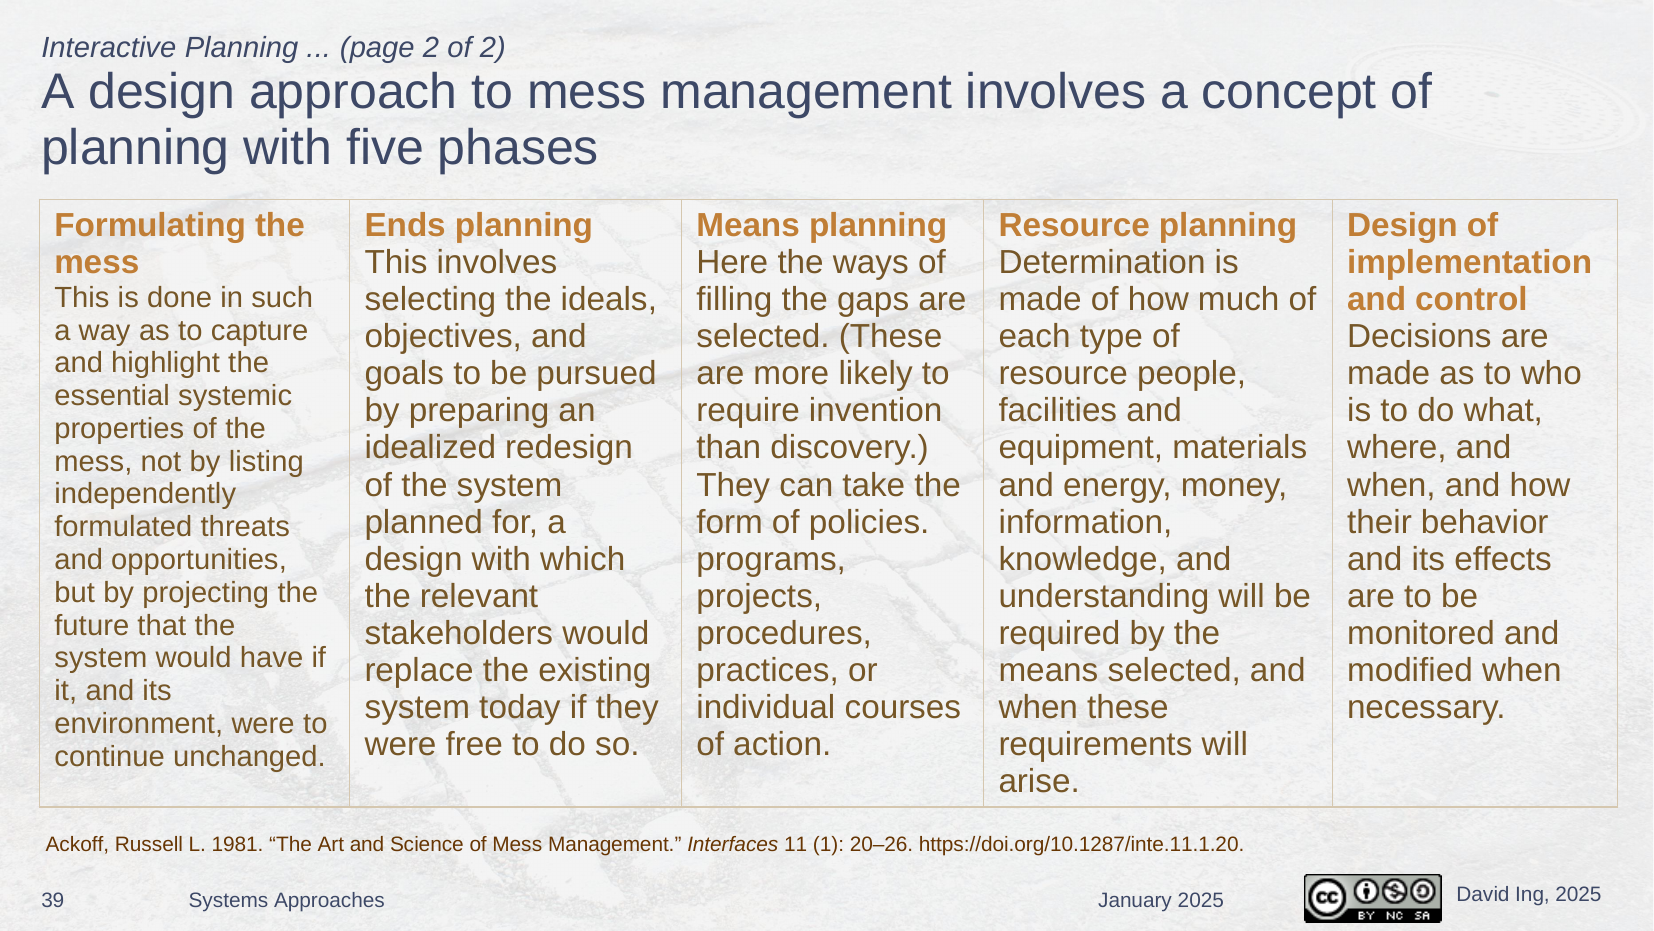

# Interactive Planning ... (page 2 of 2) A design approach to mess management involves a concept of planning with five phases
| Formulating the mess This is done in such a way as to capture and highlight the essential systemic properties of the mess, not by listing independently formulated threats and opportunities, but by projecting the future that the system would have if it, and its environment, were to continue unchanged. | Ends planning This involves selecting the ideals, objectives, and goals to be pursued by preparing an idealized redesign of the system planned for, a design with which the relevant stakeholders would replace the existing system today if they were free to do so. | Means planning Here the ways of filling the gaps are selected. (These are more likely to require invention than discovery.) They can take the form of policies. programs, projects, procedures, practices, or individual courses of action. | Resource planning Determination is made of how much of each type of resource people, facilities and equipment, materials and energy, money, information, knowledge, and understanding will be required by the means selected, and when these requirements will arise. | Design of implementation and control Decisions are made as to who is to do what, where, and when, and how their behavior and its effects are to be monitored and modified when necessary. |
| --- | --- | --- | --- | --- |
Ackoff, Russell L. 1981. “The Art and Science of Mess Management.” Interfaces 11 (1): 20–26. https://doi.org/10.1287/inte.11.1.20.
Systems Approaches
January 2025